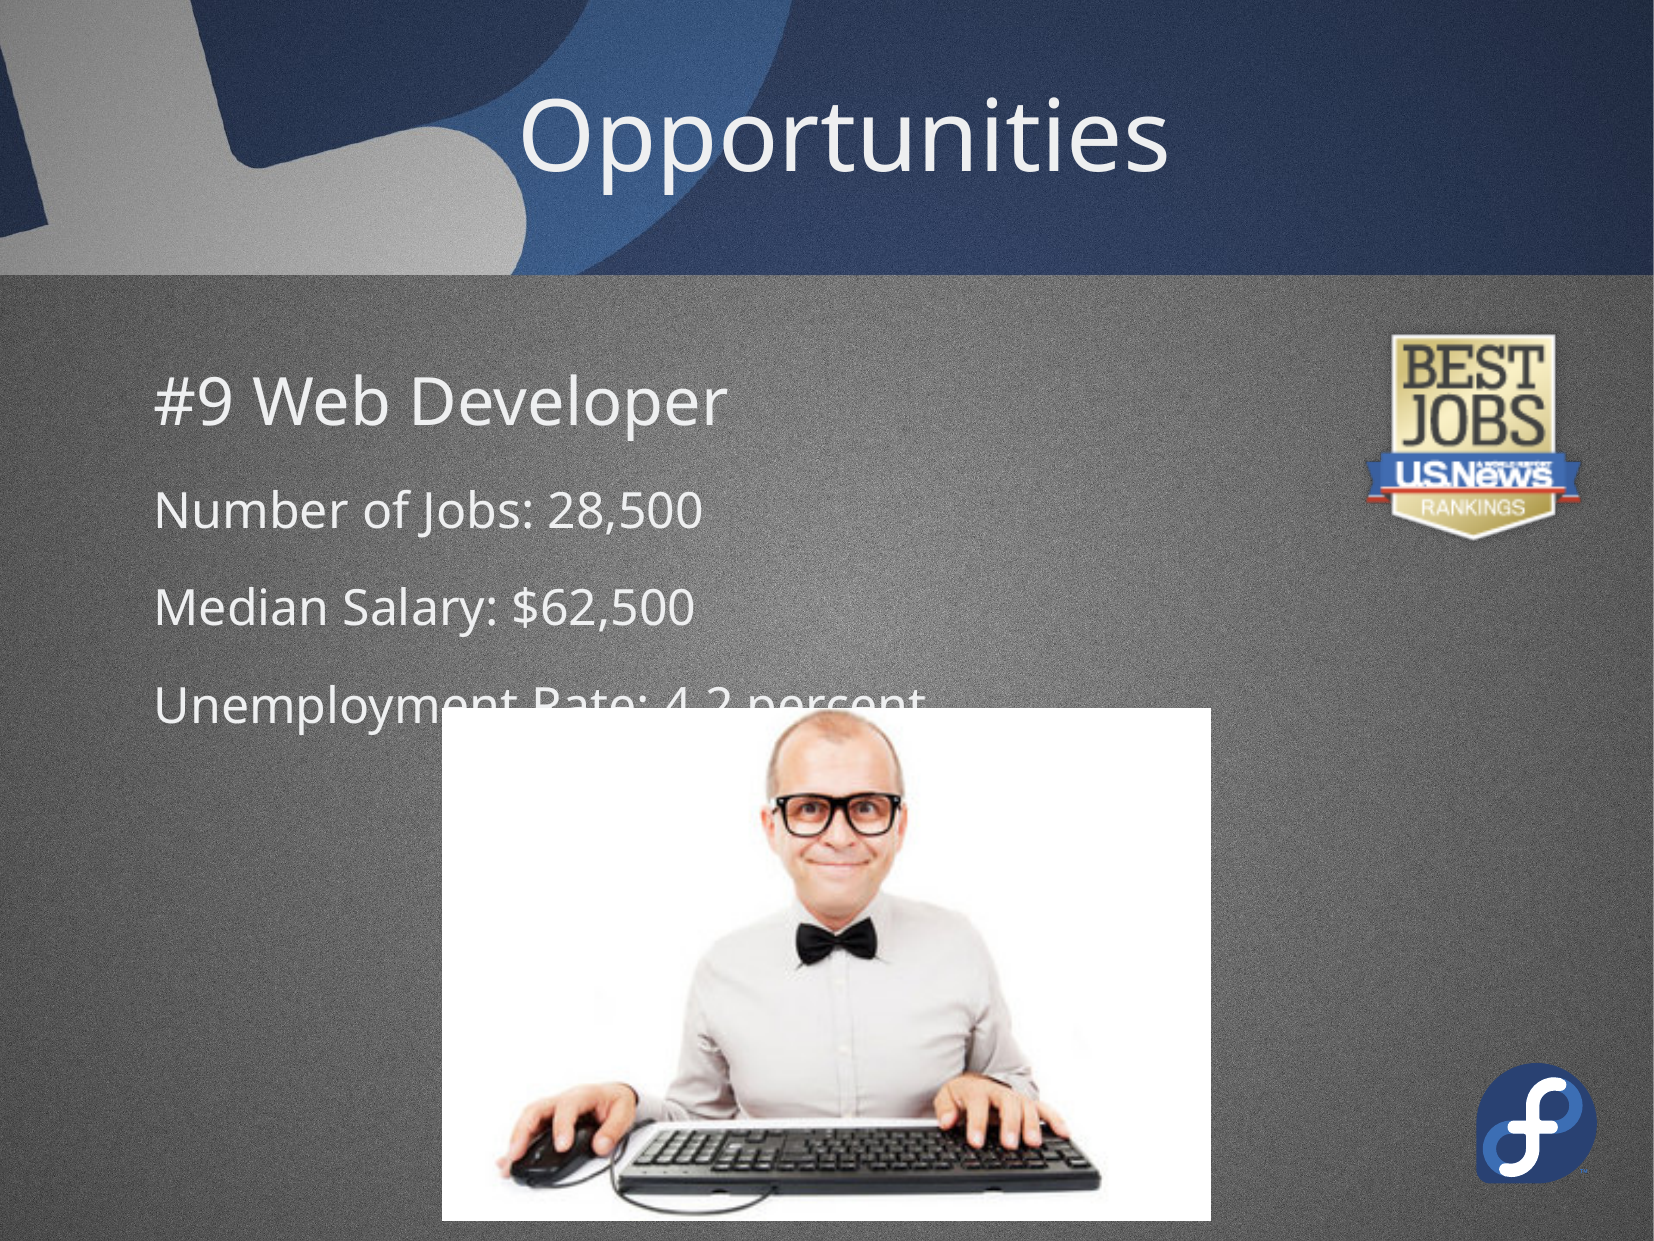

# Opportunities
#9 Web Developer
Number of Jobs: 28,500
Median Salary: $62,500
Unemployment Rate: 4.2 percent